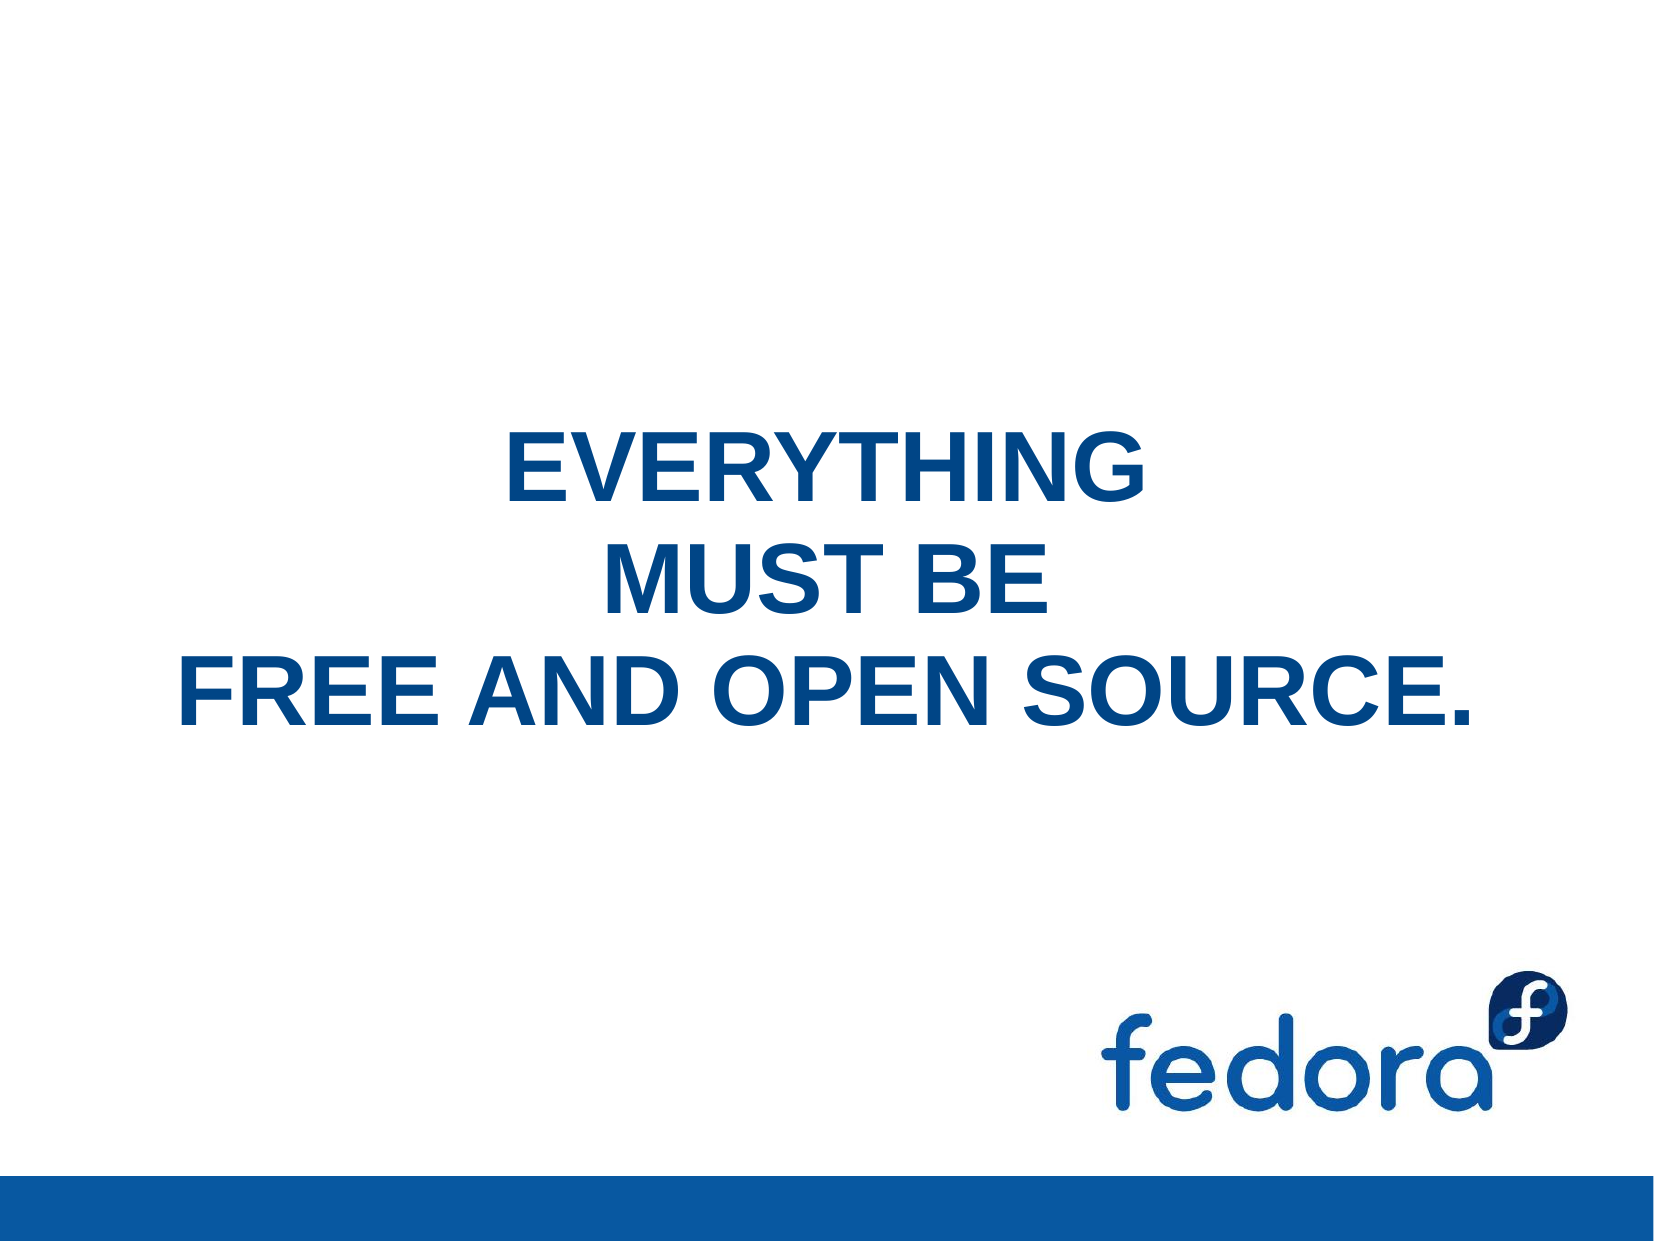

# EVERYTHING MUST BE FREE AND OPEN SOURCE.